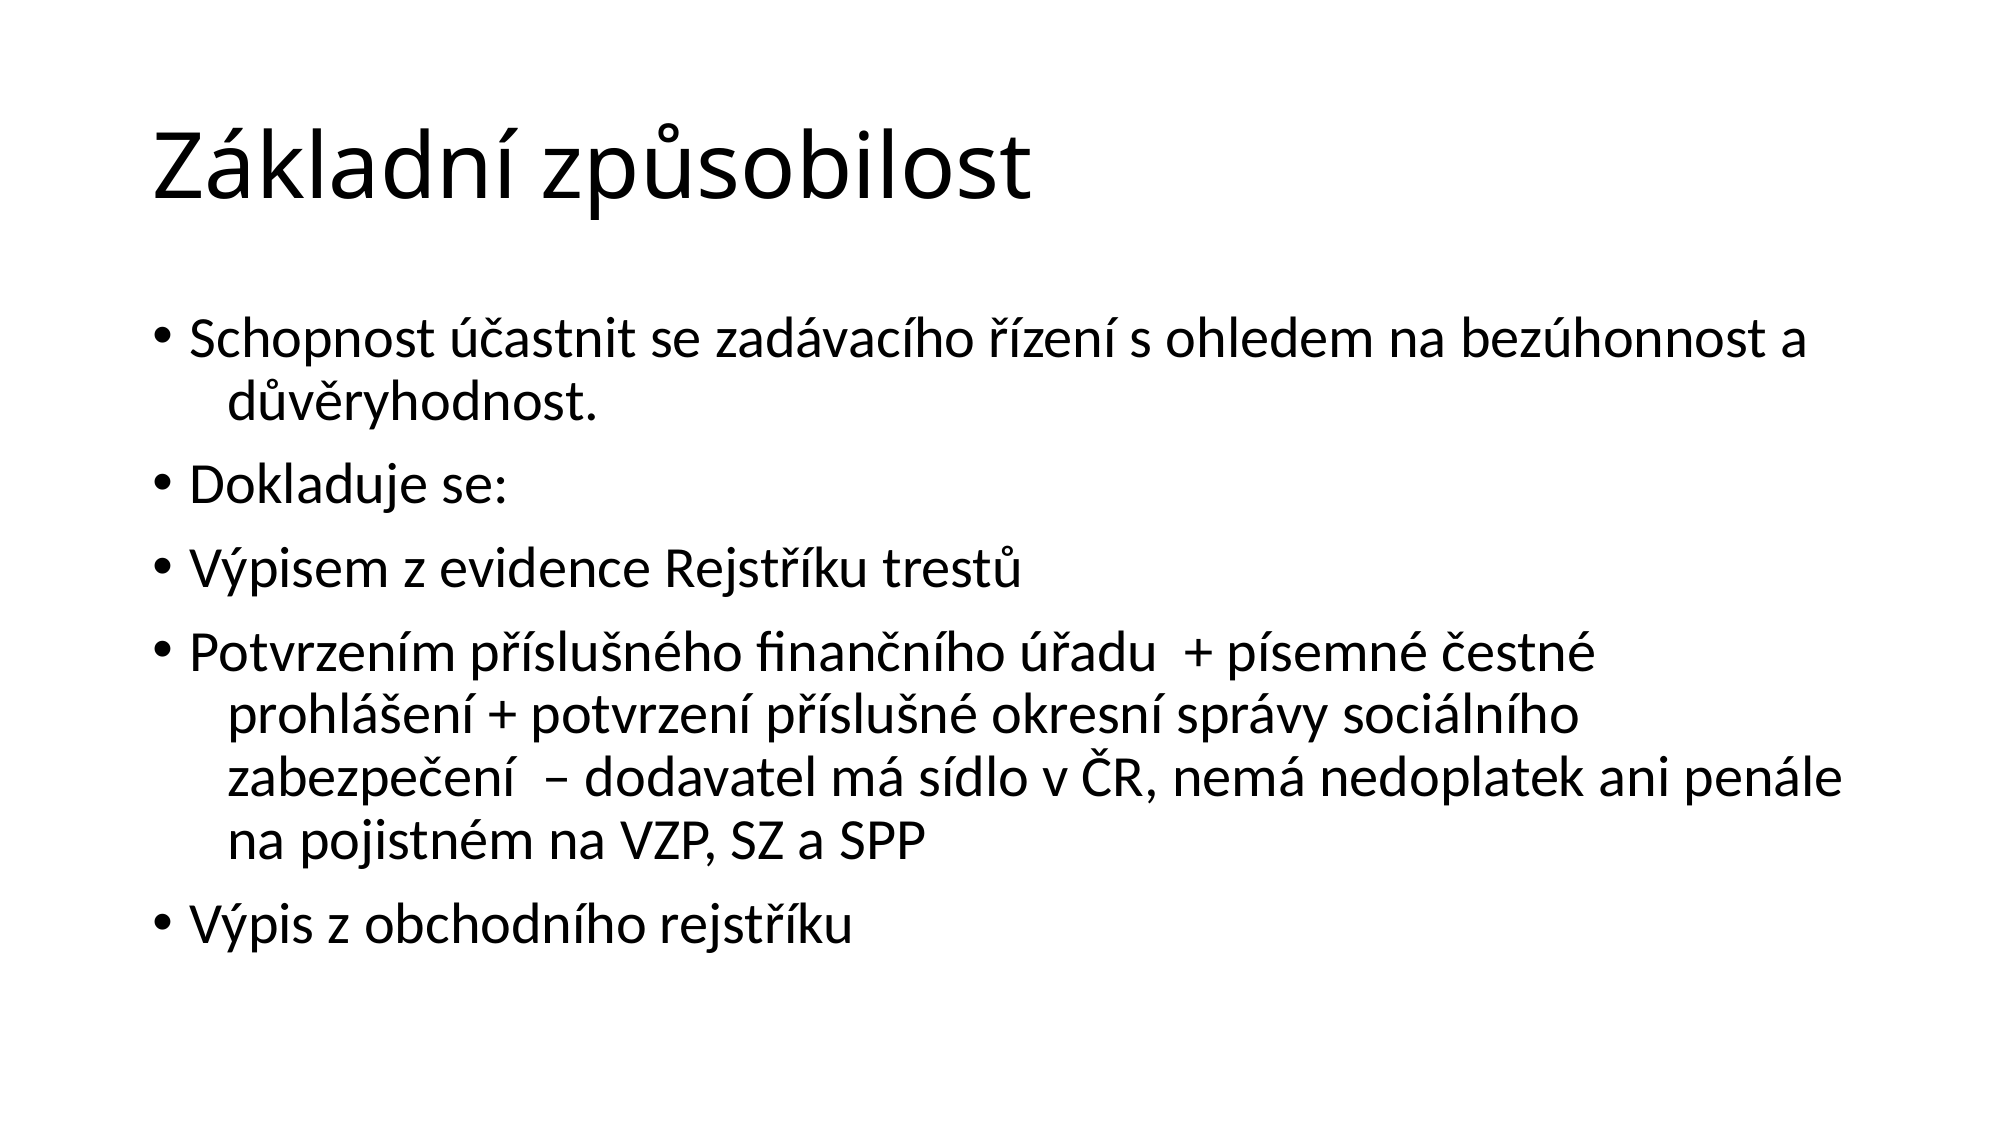

# Základní způsobilost
Schopnost účastnit se zadávacího řízení s ohledem na bezúhonnost a důvěryhodnost.
Dokladuje se:
Výpisem z evidence Rejstříku trestů
Potvrzením příslušného finančního úřadu + písemné čestné prohlášení + potvrzení příslušné okresní správy sociálního zabezpečení – dodavatel má sídlo v ČR, nemá nedoplatek ani penále na pojistném na VZP, SZ a SPP
Výpis z obchodního rejstříku